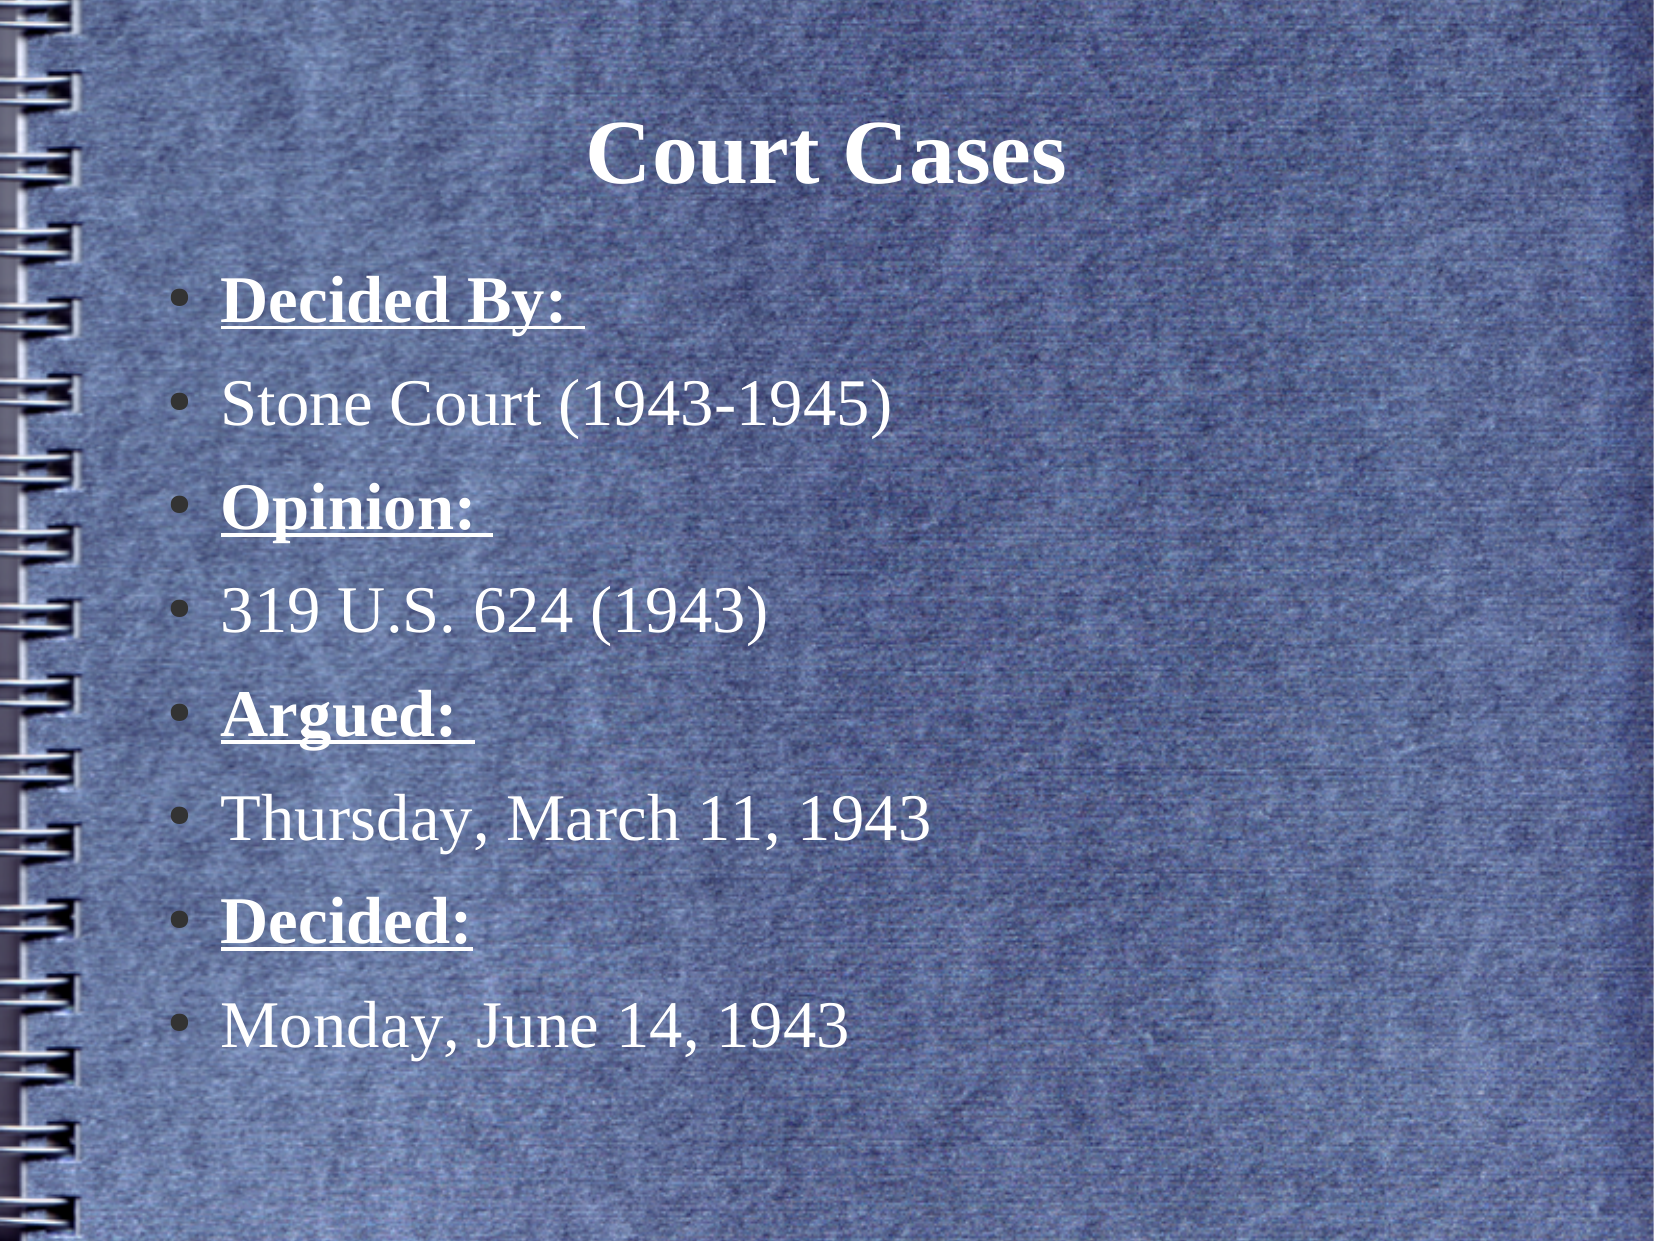

# Court Cases
Decided By:
Stone Court (1943-1945)
Opinion:
319 U.S. 624 (1943)
Argued:
Thursday, March 11, 1943
Decided:
Monday, June 14, 1943